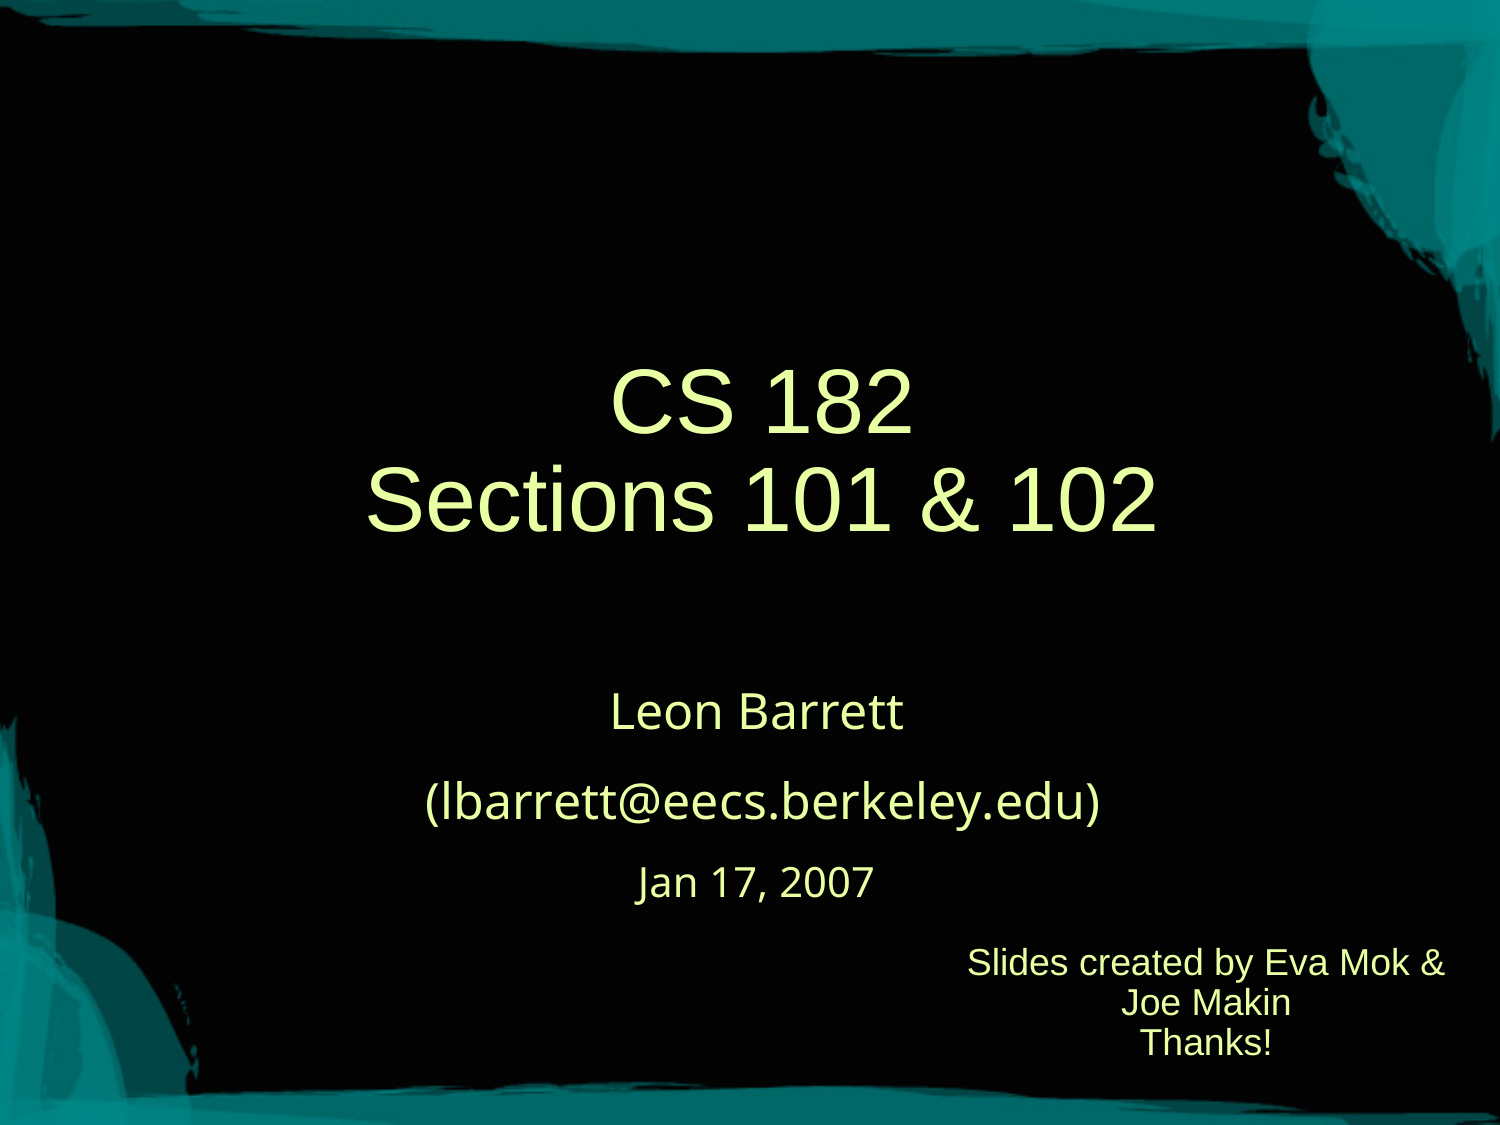

# CS 182 Sections 101 & 102
Leon Barrett
 (lbarrett@eecs.berkeley.edu)
Jan 17, 2007
Slides created by Eva Mok & Joe Makin
Thanks!